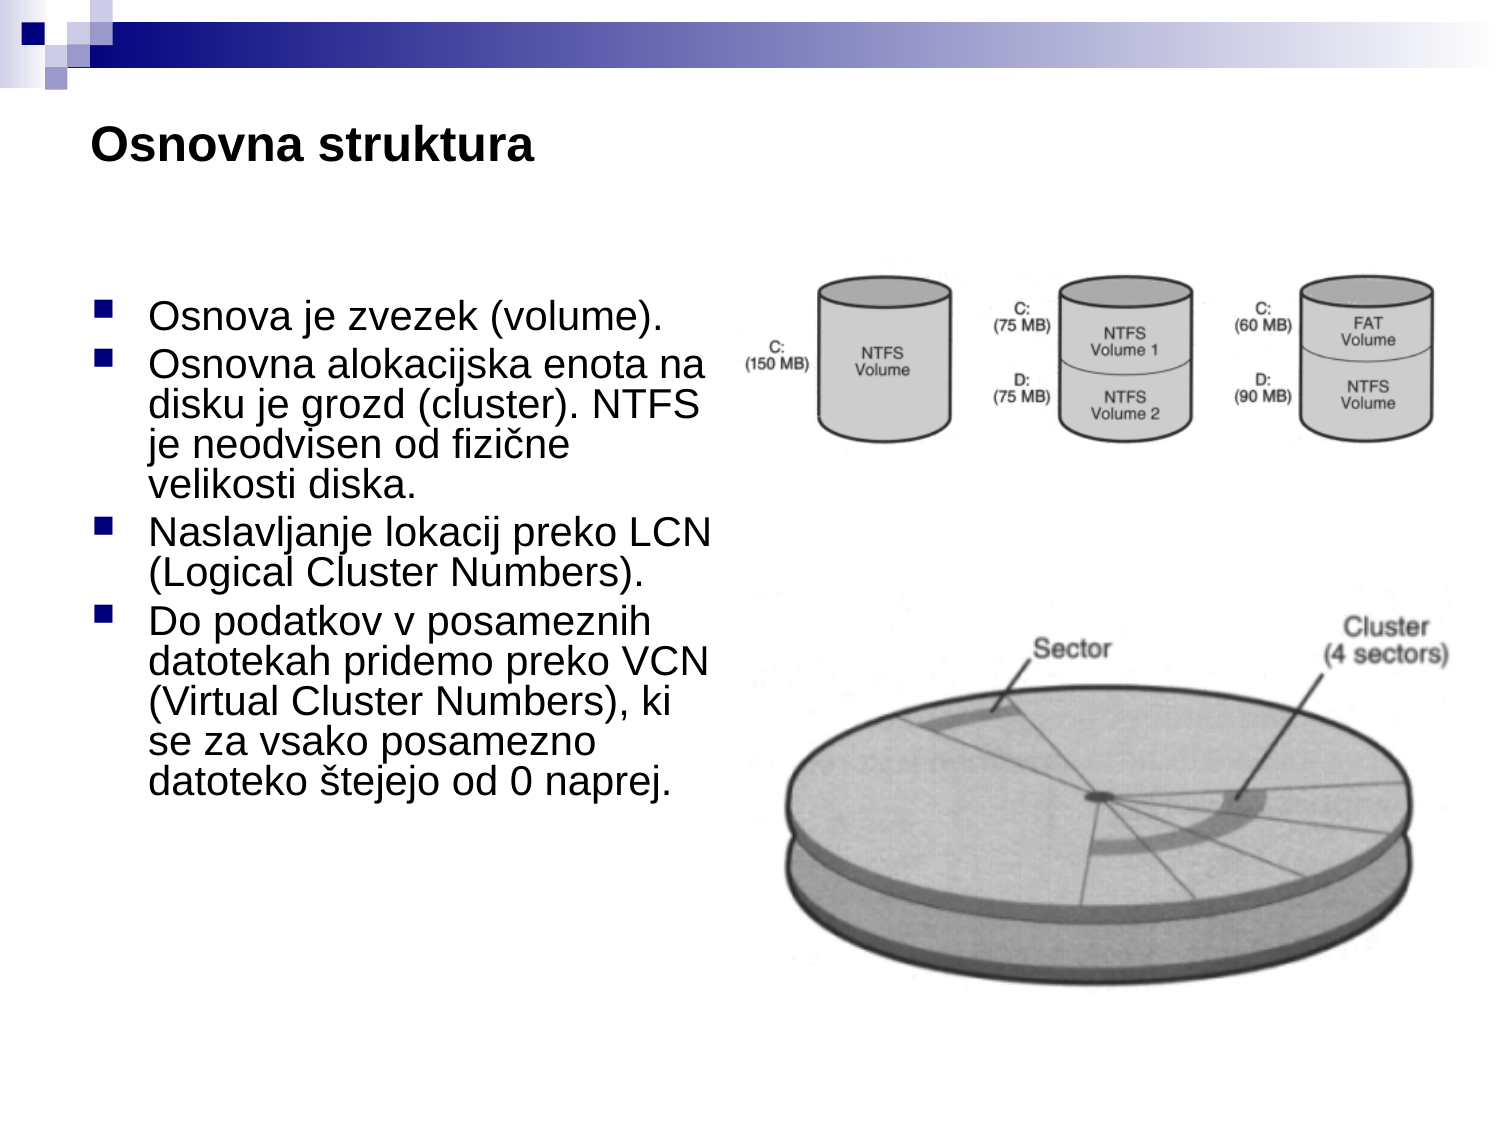

Osnovna struktura
# Osnova je zvezek (volume).
Osnovna alokacijska enota na disku je grozd (cluster). NTFS je neodvisen od fizične velikosti diska.
Naslavljanje lokacij preko LCN (Logical Cluster Numbers).
Do podatkov v posameznih datotekah pridemo preko VCN (Virtual Cluster Numbers), ki se za vsako posamezno datoteko štejejo od 0 naprej.